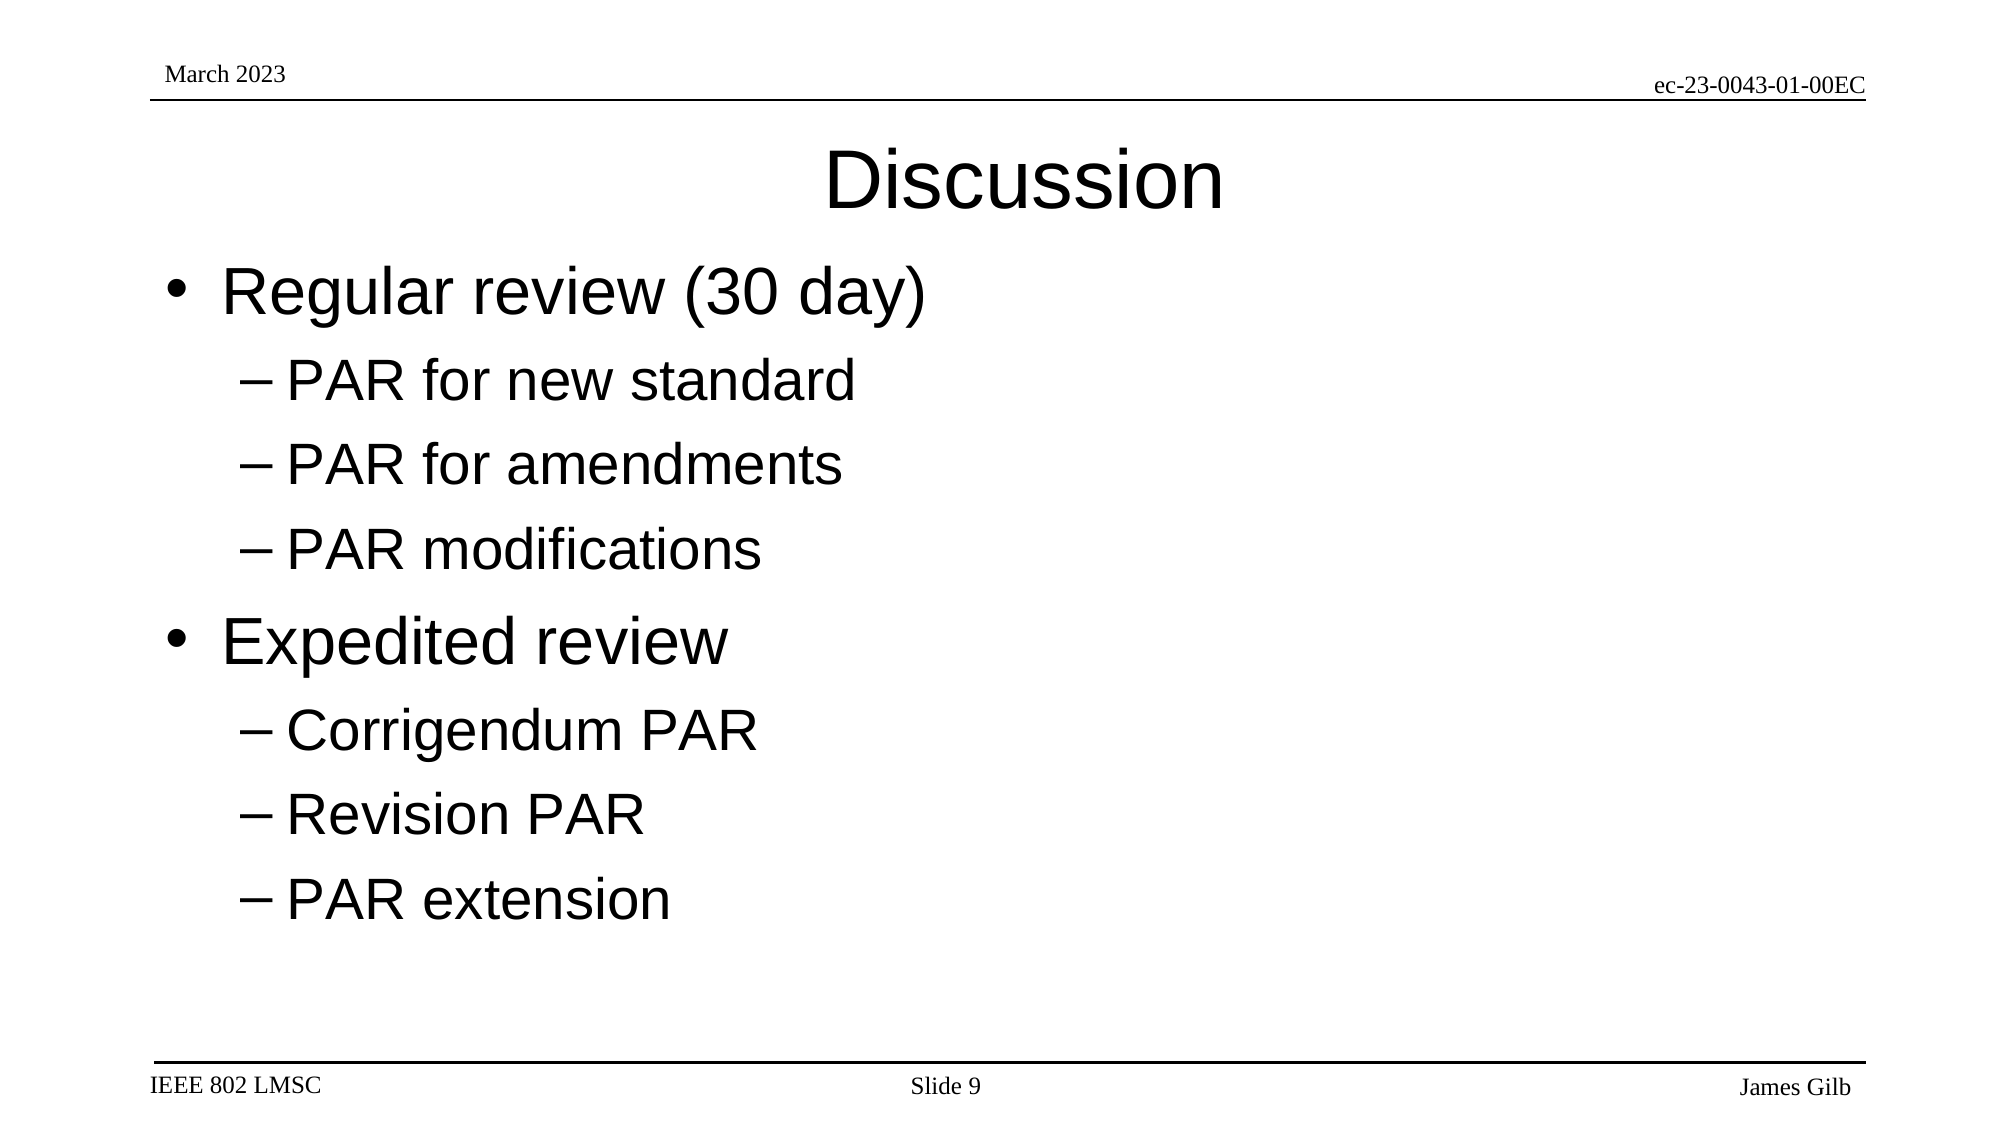

# Discussion
Regular review (30 day)
PAR for new standard
PAR for amendments
PAR modifications
Expedited review
Corrigendum PAR
Revision PAR
PAR extension
9